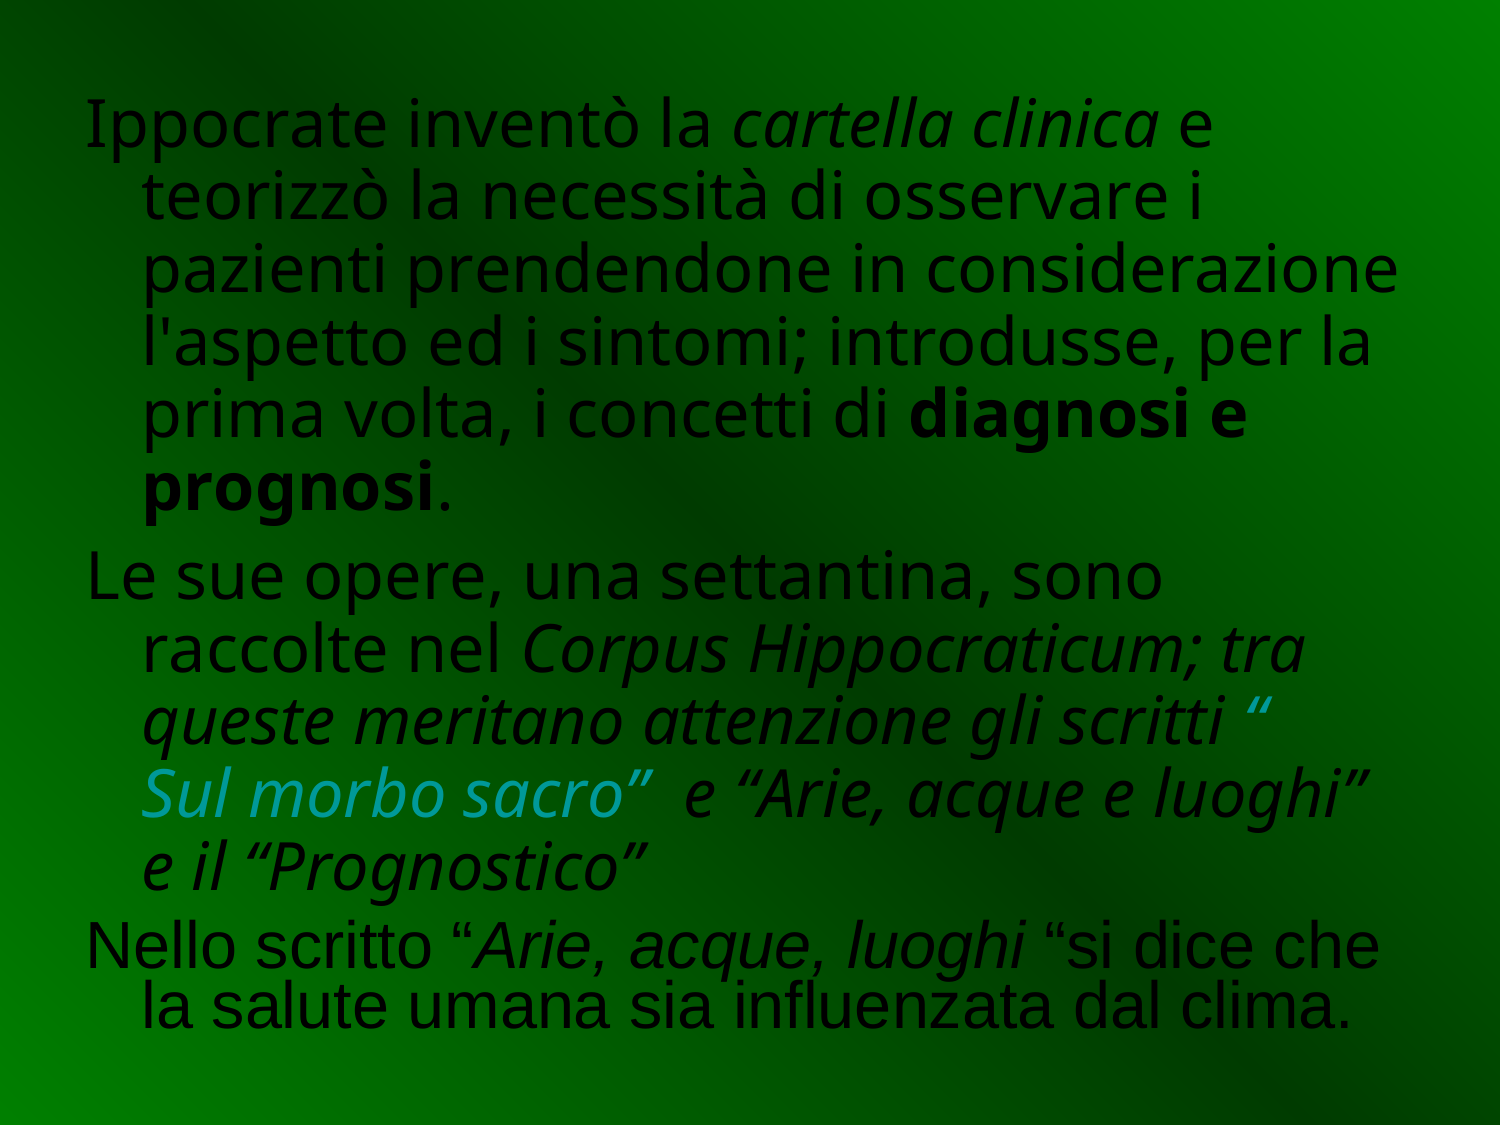

# Ippocrate inventò la cartella clinica e teorizzò la necessità di osservare i pazienti prendendone in considerazione l'aspetto ed i sintomi; introdusse, per la prima volta, i concetti di diagnosi e prognosi.
Le sue opere, una settantina, sono raccolte nel Corpus Hippocraticum; tra queste meritano attenzione gli scritti “Sul morbo sacro” e “Arie, acque e luoghi” e il “Prognostico”
Nello scritto “Arie, acque, luoghi “si dice che la salute umana sia influenzata dal clima.